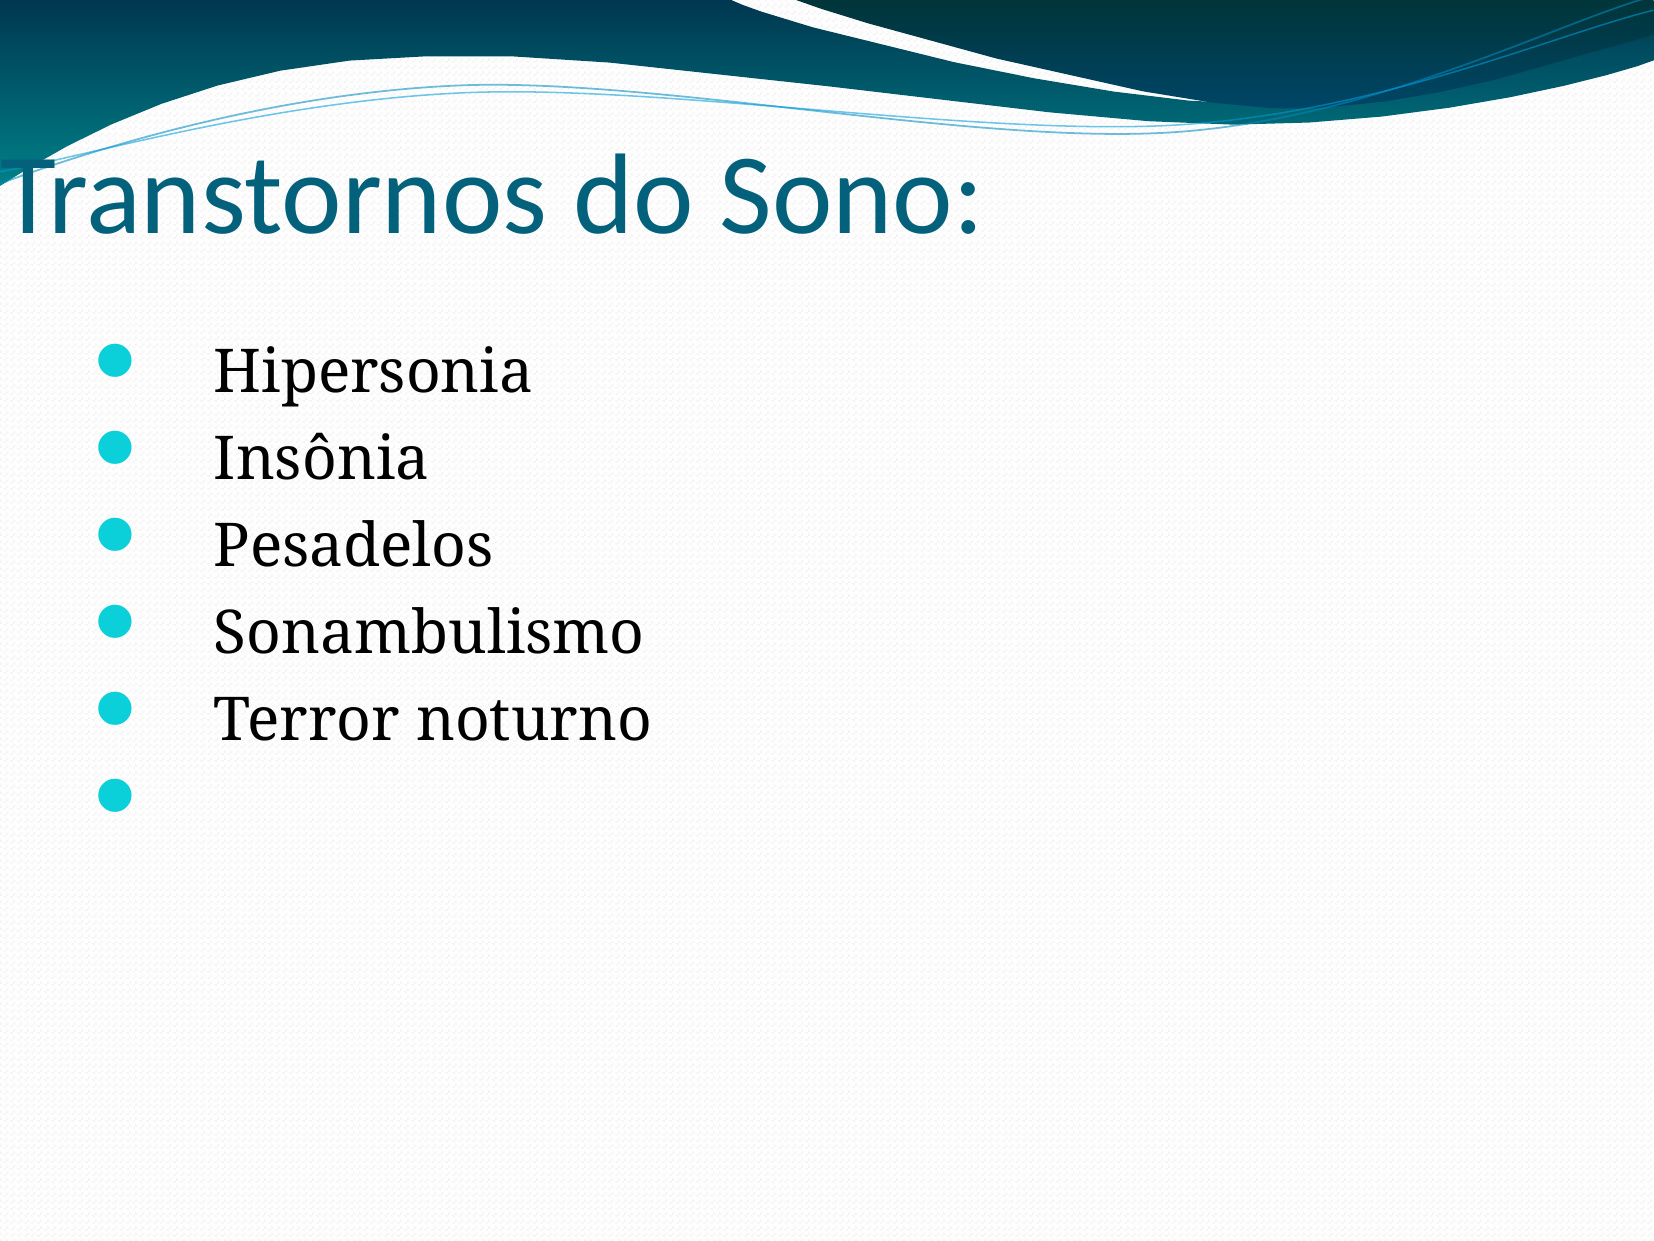

# Transtornos do Sono:
 Hipersonia
 Insônia
 Pesadelos
 Sonambulismo
 Terror noturno